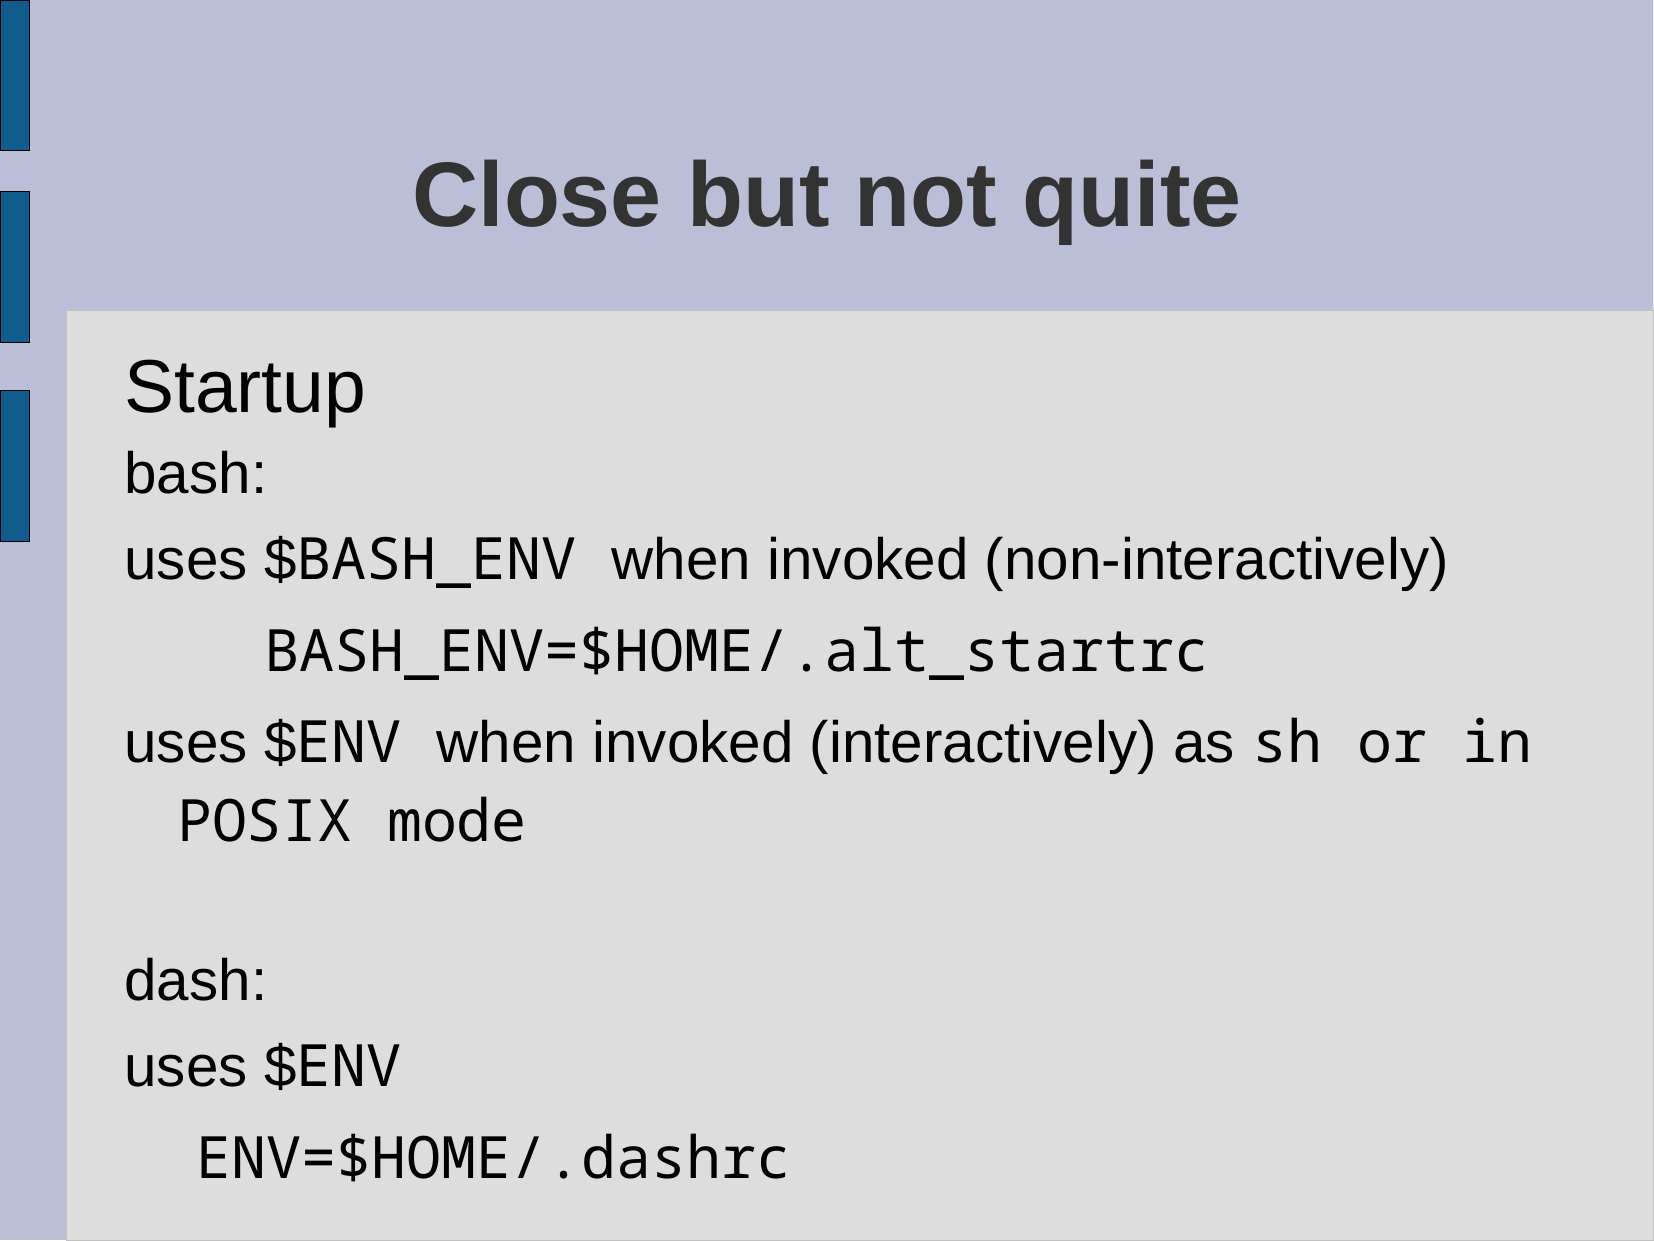

# Close but not quite
Startup
bash:
uses $BASH_ENV when invoked (non-interactively)
 BASH_ENV=$HOME/.alt_startrc
uses $ENV when invoked (interactively) as sh or in POSIX mode
dash:
uses $ENV
ENV=$HOME/.dashrc